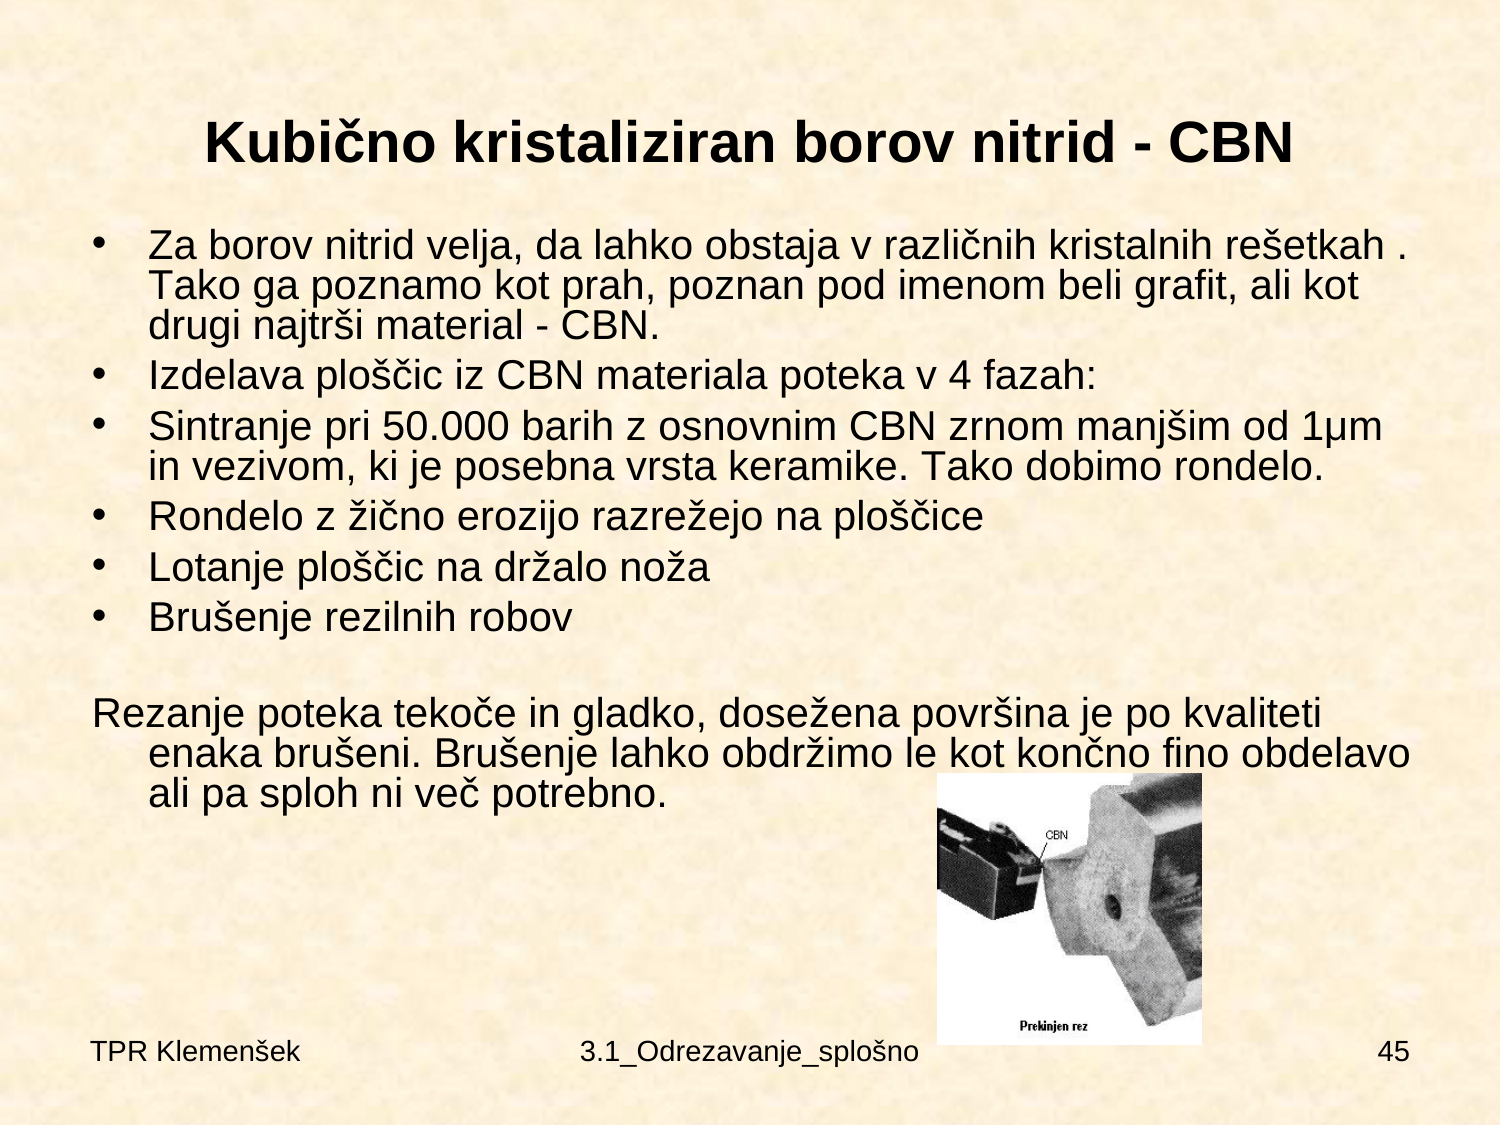

# Kubično kristaliziran borov nitrid - CBN
Za borov nitrid velja, da lahko obstaja v različnih kristalnih rešetkah . Tako ga poznamo kot prah, poznan pod imenom beli grafit, ali kot drugi najtrši material - CBN.
Izdelava ploščic iz CBN materiala poteka v 4 fazah:
Sintranje pri 50.000 barih z osnovnim CBN zrnom manjšim od 1μm in vezivom, ki je posebna vrsta keramike. Tako dobimo rondelo.
Rondelo z žično erozijo razrežejo na ploščice
Lotanje ploščic na držalo noža
Brušenje rezilnih robov
Rezanje poteka tekoče in gladko, dosežena površina je po kvaliteti enaka brušeni. Brušenje lahko obdržimo le kot končno fino obdelavo ali pa sploh ni več potrebno.
TPR Klemenšek
3.1_Odrezavanje_splošno